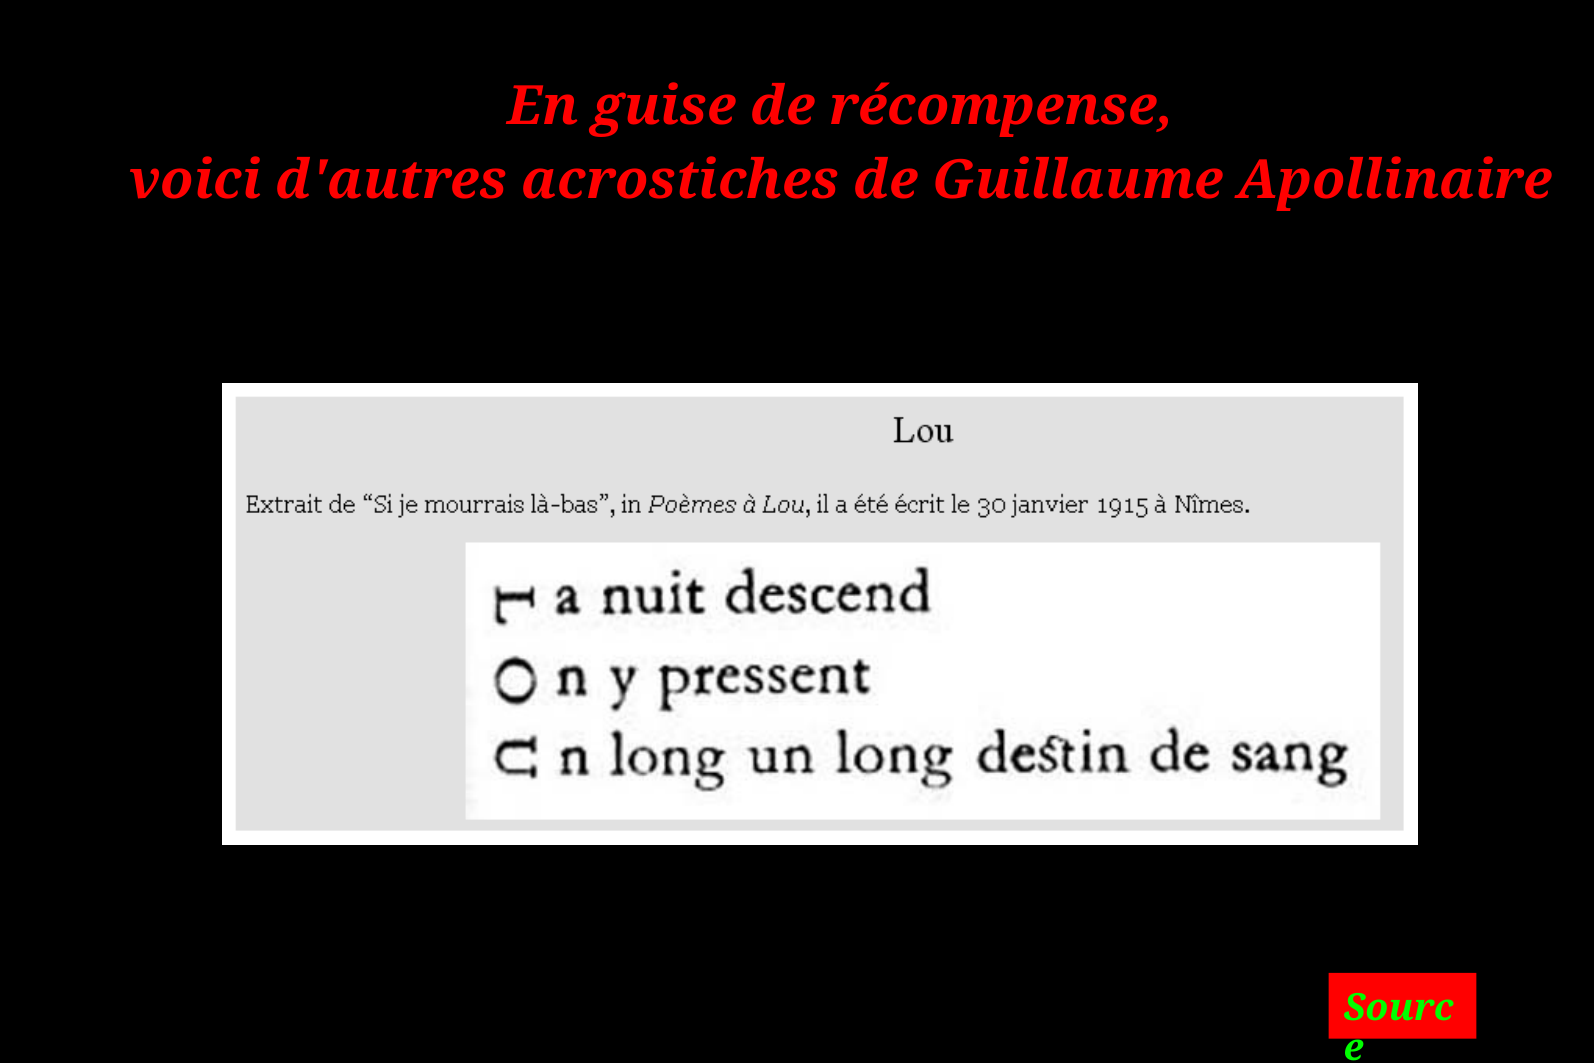

En guise de récompense,
voici d'autres acrostiches de Guillaume Apollinaire
Source